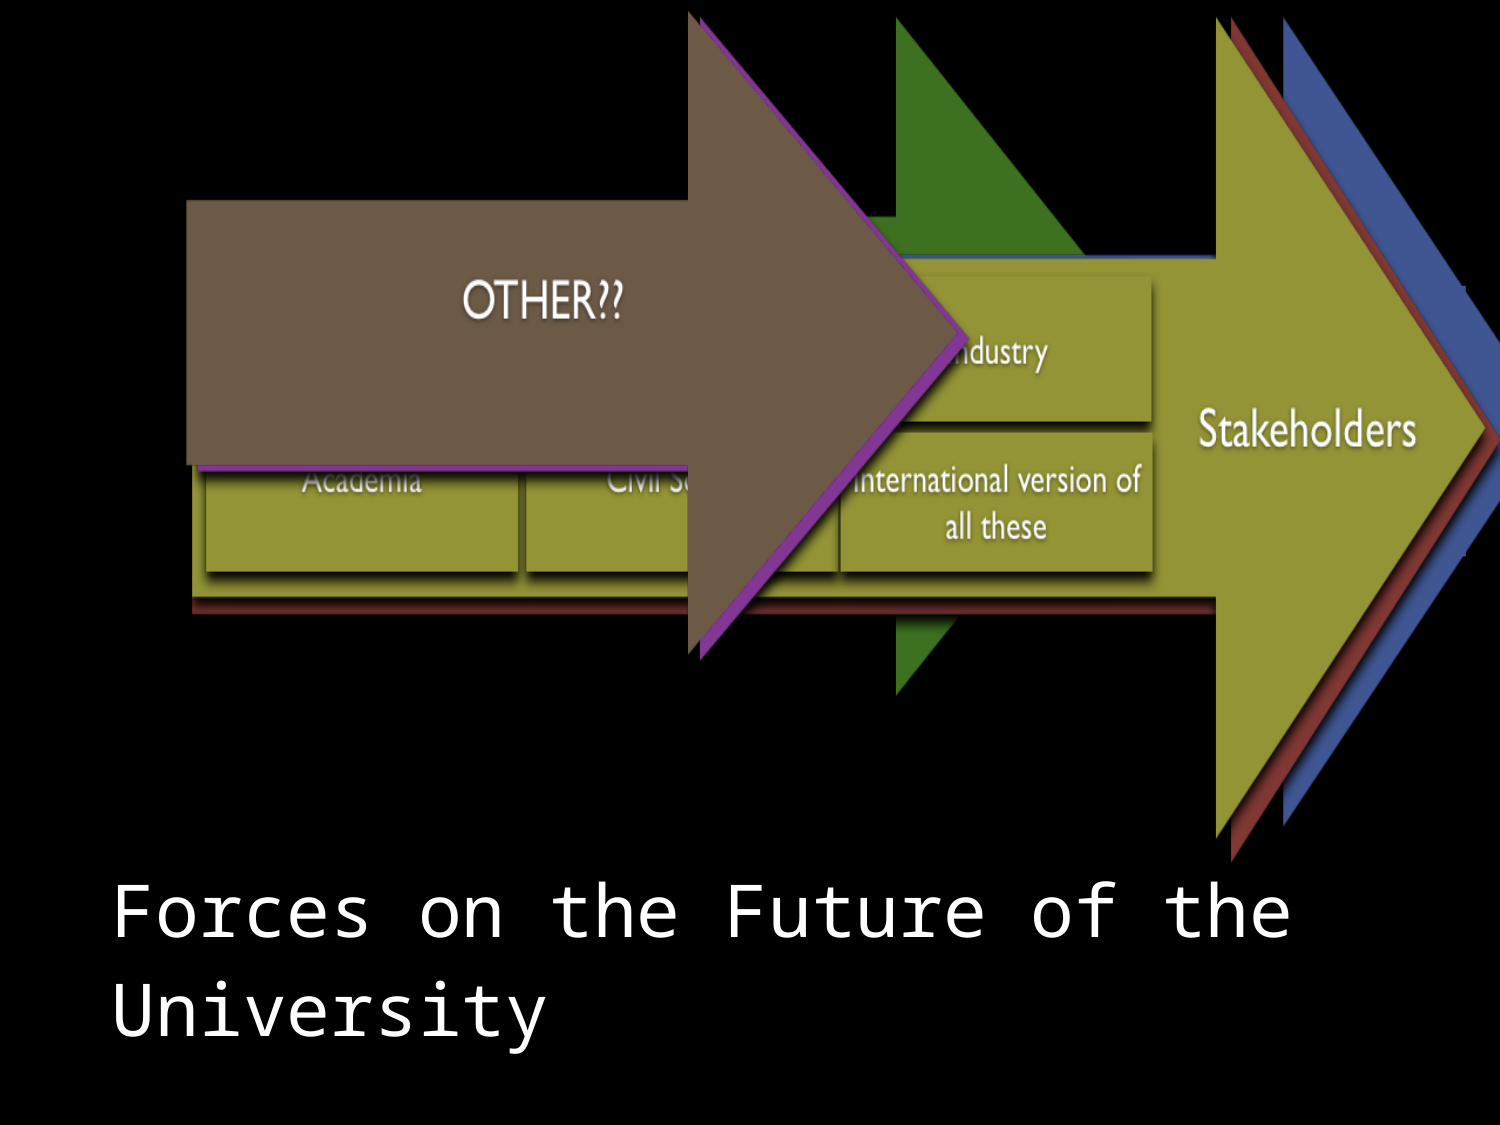

# Forces on the Future of the University